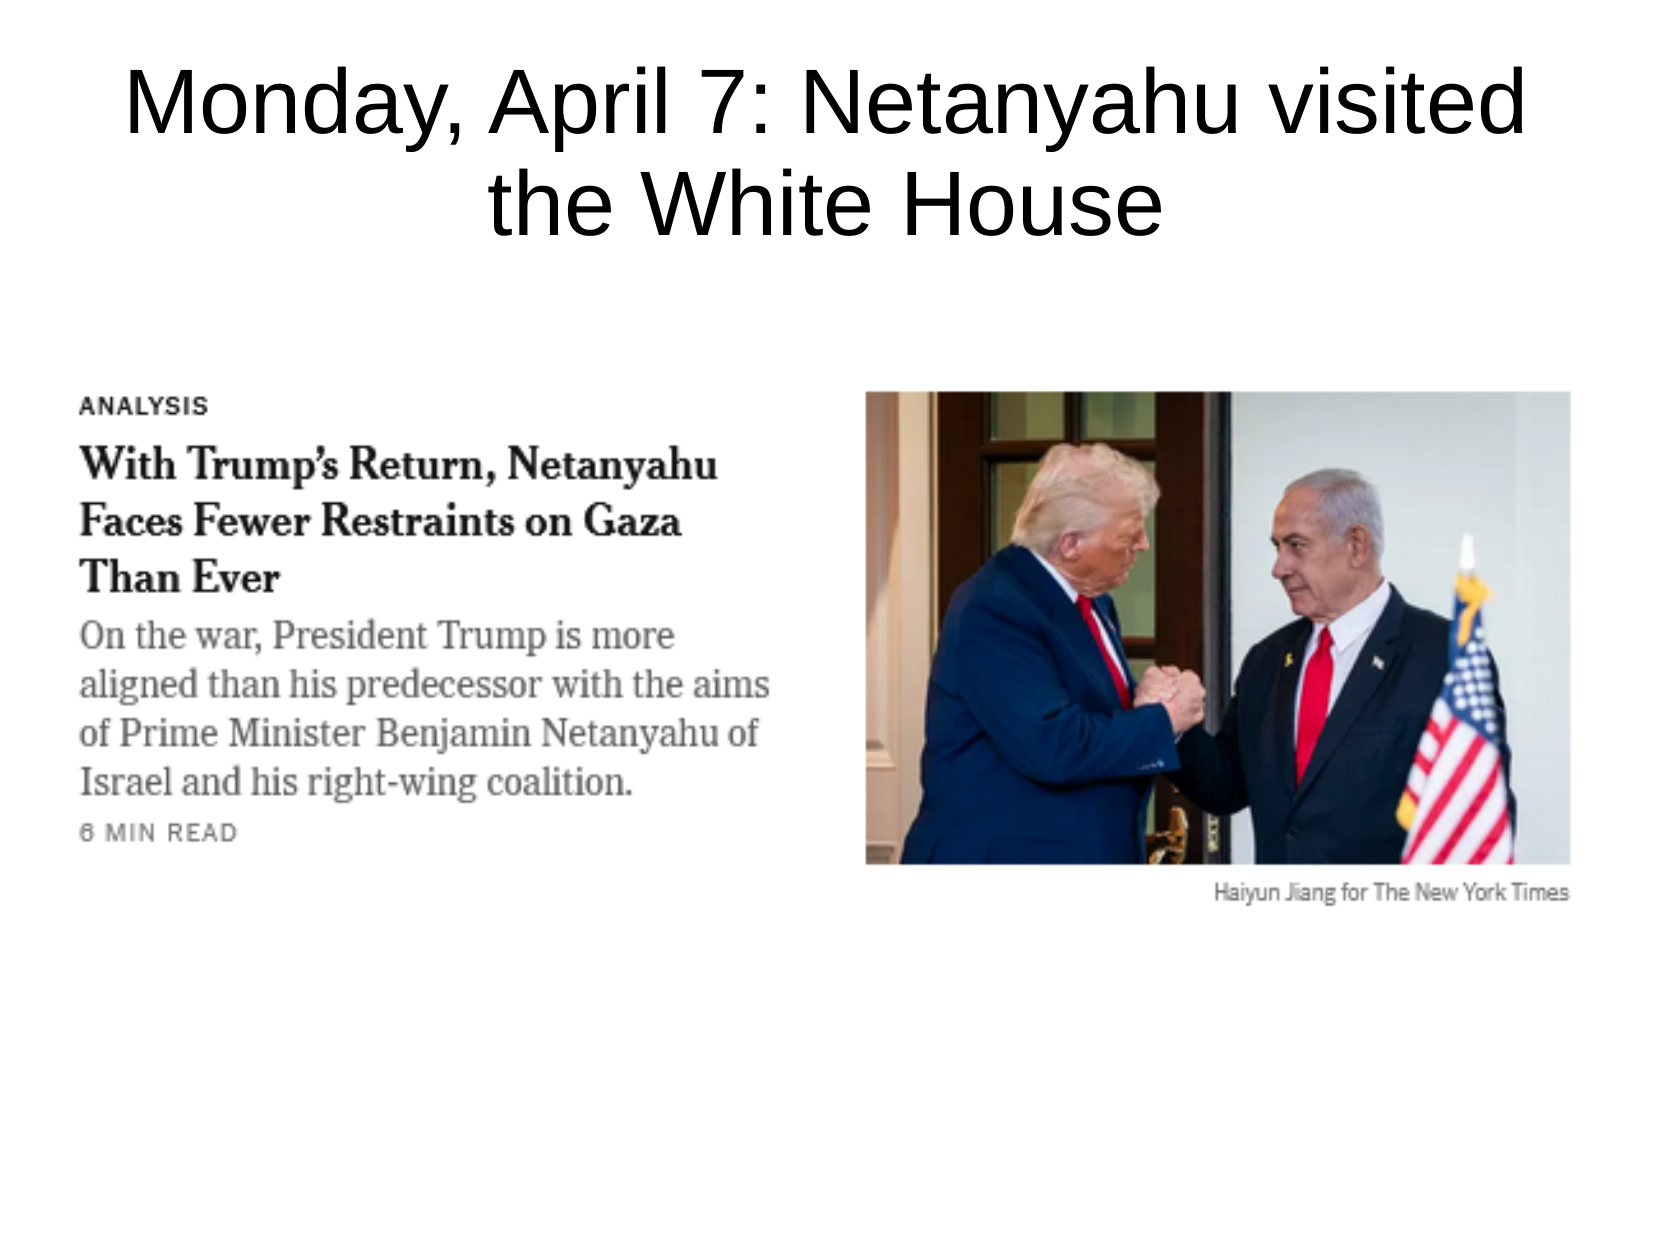

# Monday, April 7: Netanyahu visited the White House